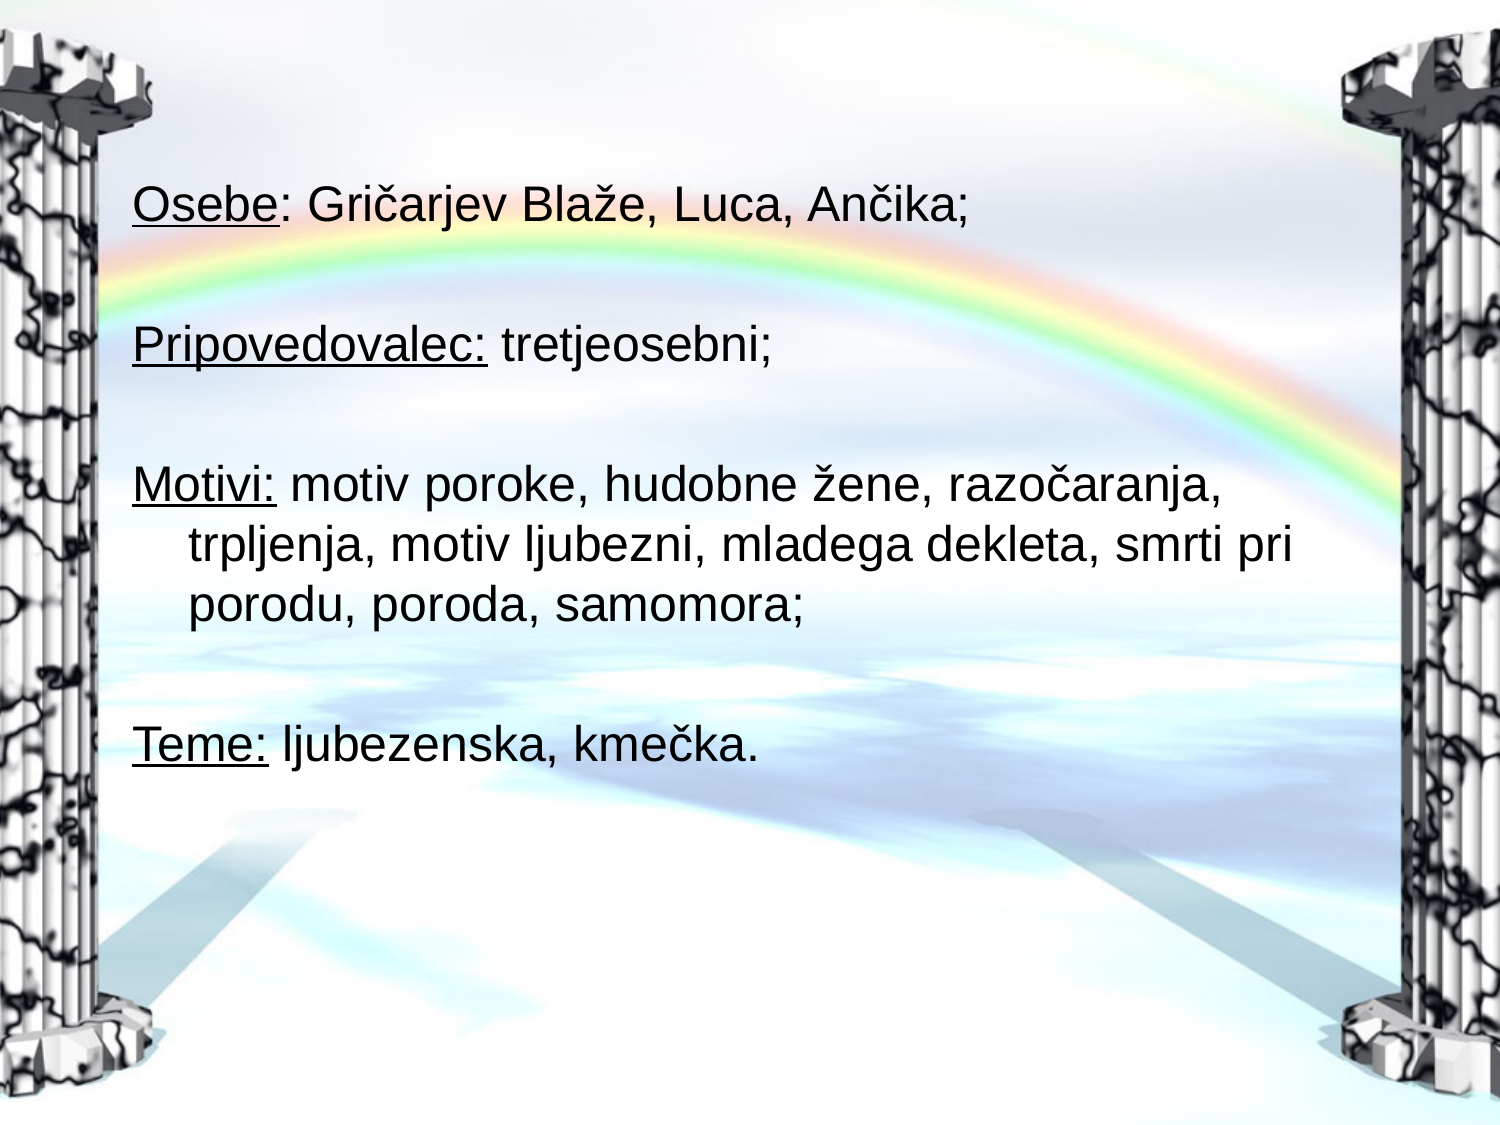

# Osebe: Gričarjev Blaže, Luca, Ančika;
Pripovedovalec: tretjeosebni;
Motivi: motiv poroke, hudobne žene, razočaranja, trpljenja, motiv ljubezni, mladega dekleta, smrti pri porodu, poroda, samomora;
Teme: ljubezenska, kmečka.